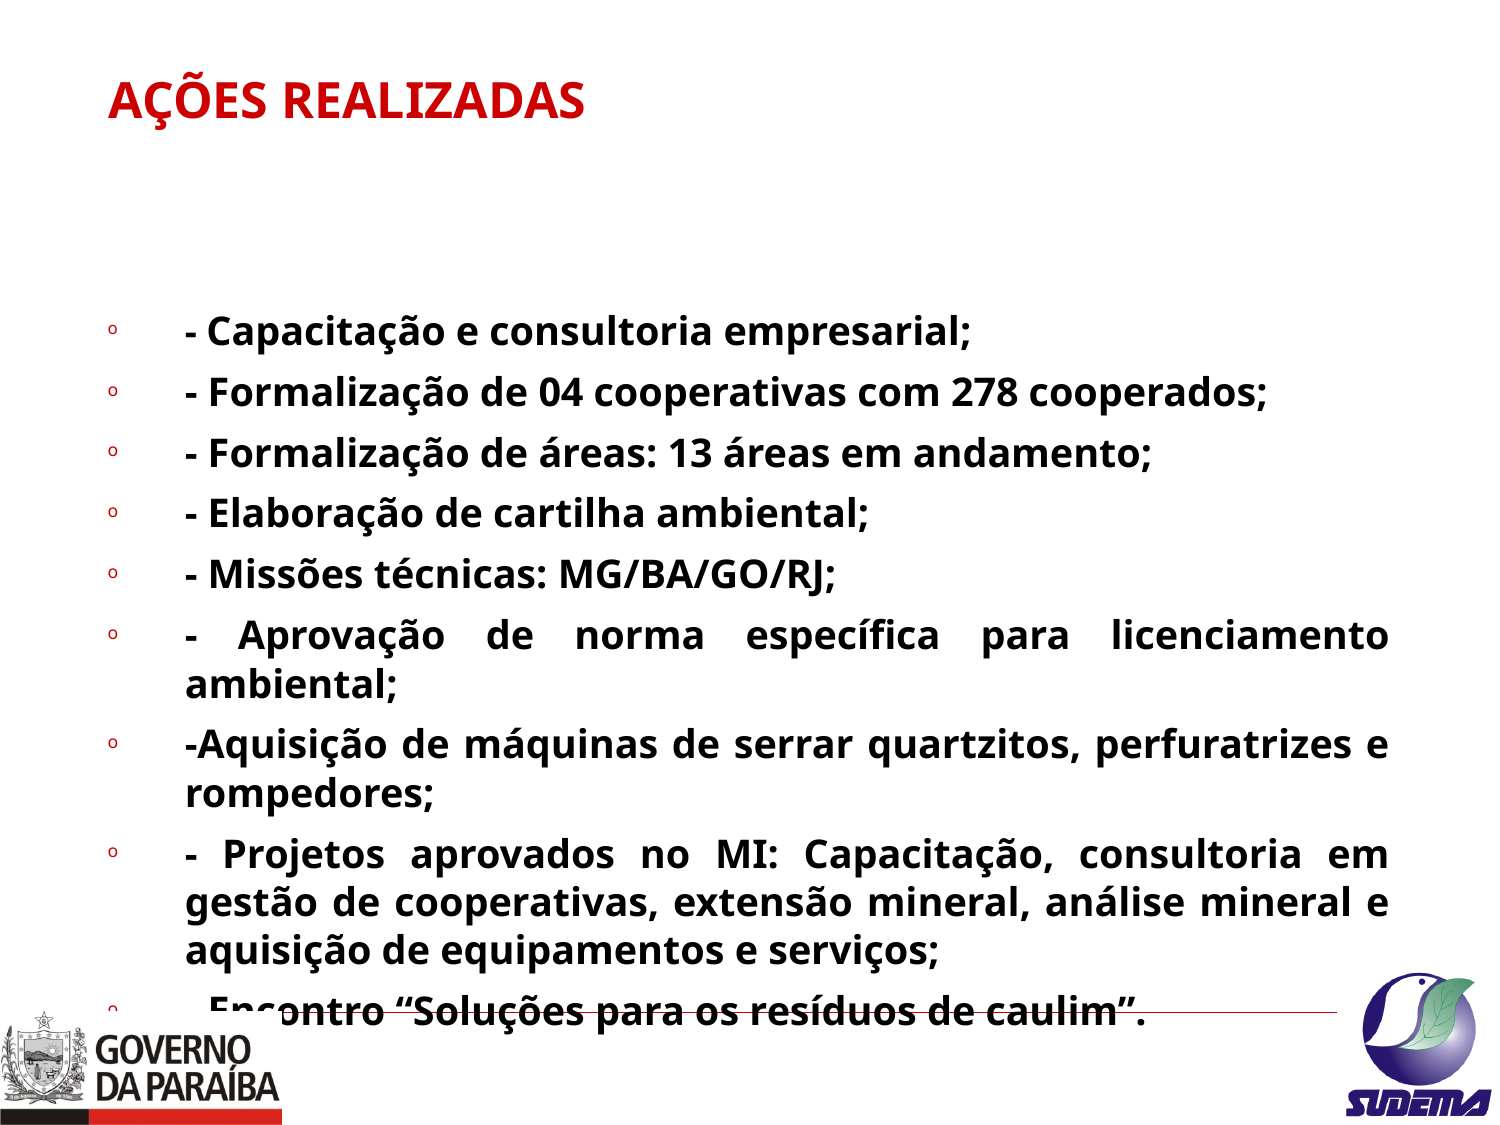

# AÇÕES REALIZADAS
- Capacitação e consultoria empresarial;
- Formalização de 04 cooperativas com 278 cooperados;
- Formalização de áreas: 13 áreas em andamento;
- Elaboração de cartilha ambiental;
- Missões técnicas: MG/BA/GO/RJ;
- Aprovação de norma específica para licenciamento ambiental;
-Aquisição de máquinas de serrar quartzitos, perfuratrizes e rompedores;
- Projetos aprovados no MI: Capacitação, consultoria em gestão de cooperativas, extensão mineral, análise mineral e aquisição de equipamentos e serviços;
- Encontro “Soluções para os resíduos de caulim”.